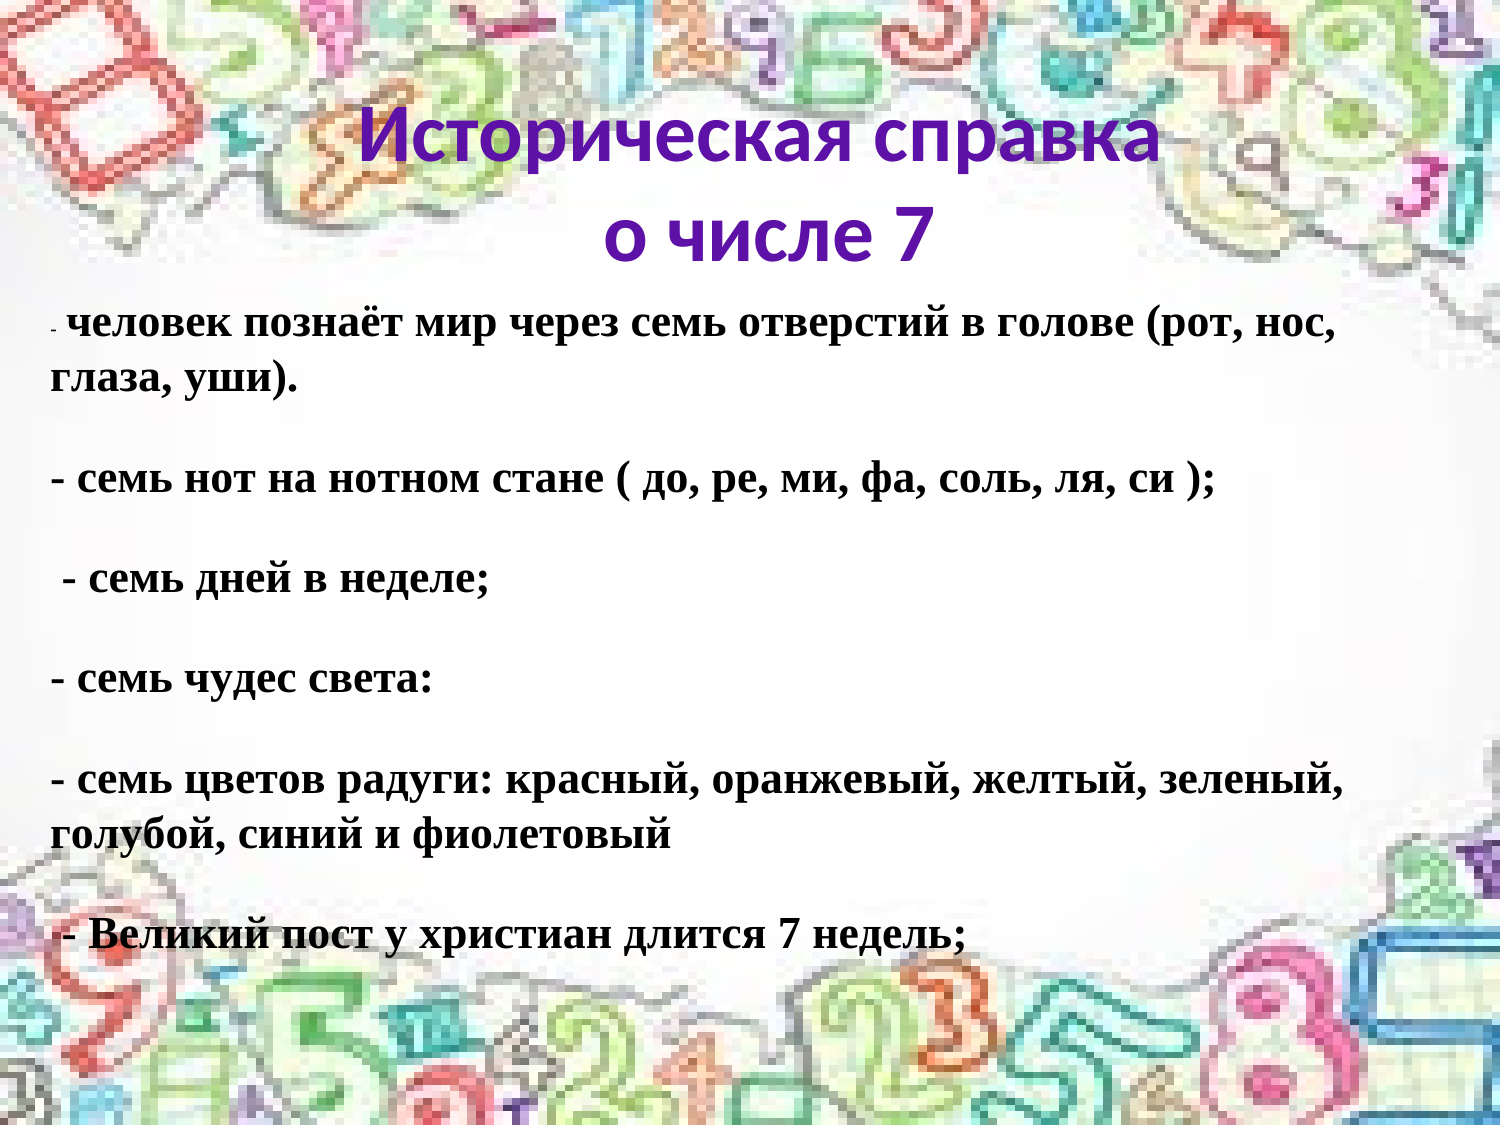

# Историческая справка о числе 7
- человек познаёт мир через семь отверстий в голове (рот, нос, глаза, уши).
- семь нот на нотном стане ( до, ре, ми, фа, соль, ля, си );
 - семь дней в неделе;
- семь чудес света:
- семь цветов радуги: красный, оранжевый, желтый, зеленый, голубой, синий и фиолетовый
 - Великий пост у христиан длится 7 недель;